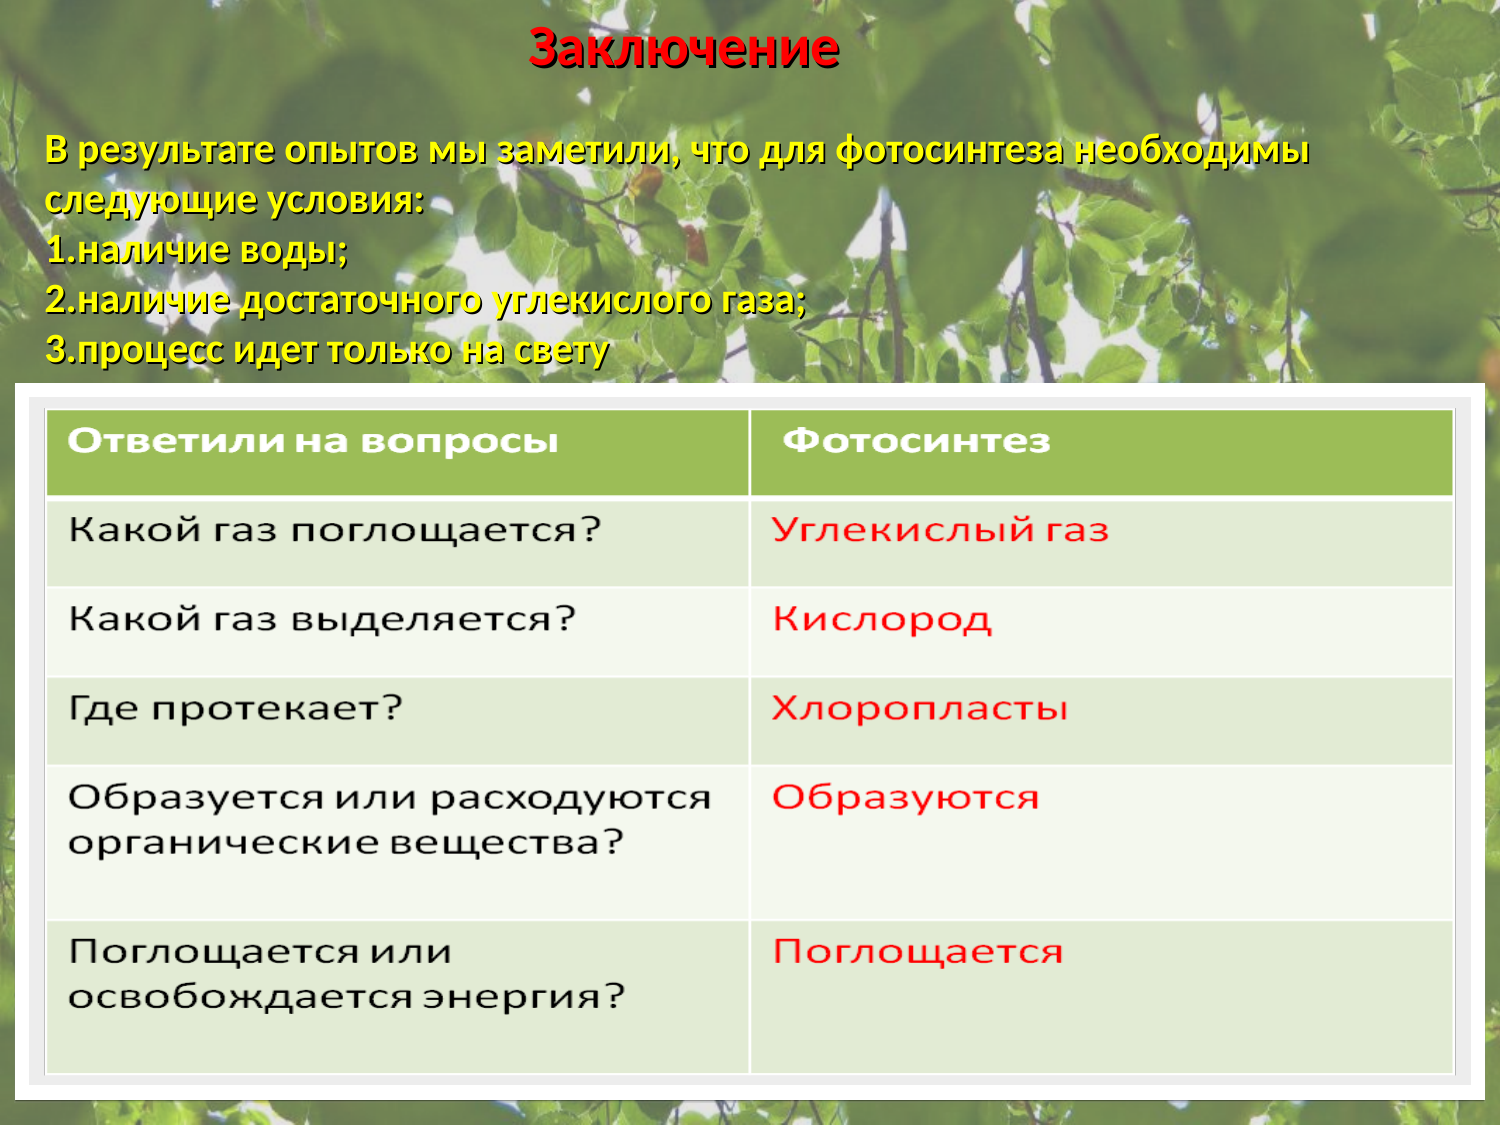

Заключение
В результате опытов мы заметили, что для фотосинтеза необходимы следующие условия:
1.наличие воды;
2.наличие достаточного углекислого газа;
3.процесс идет только на свету